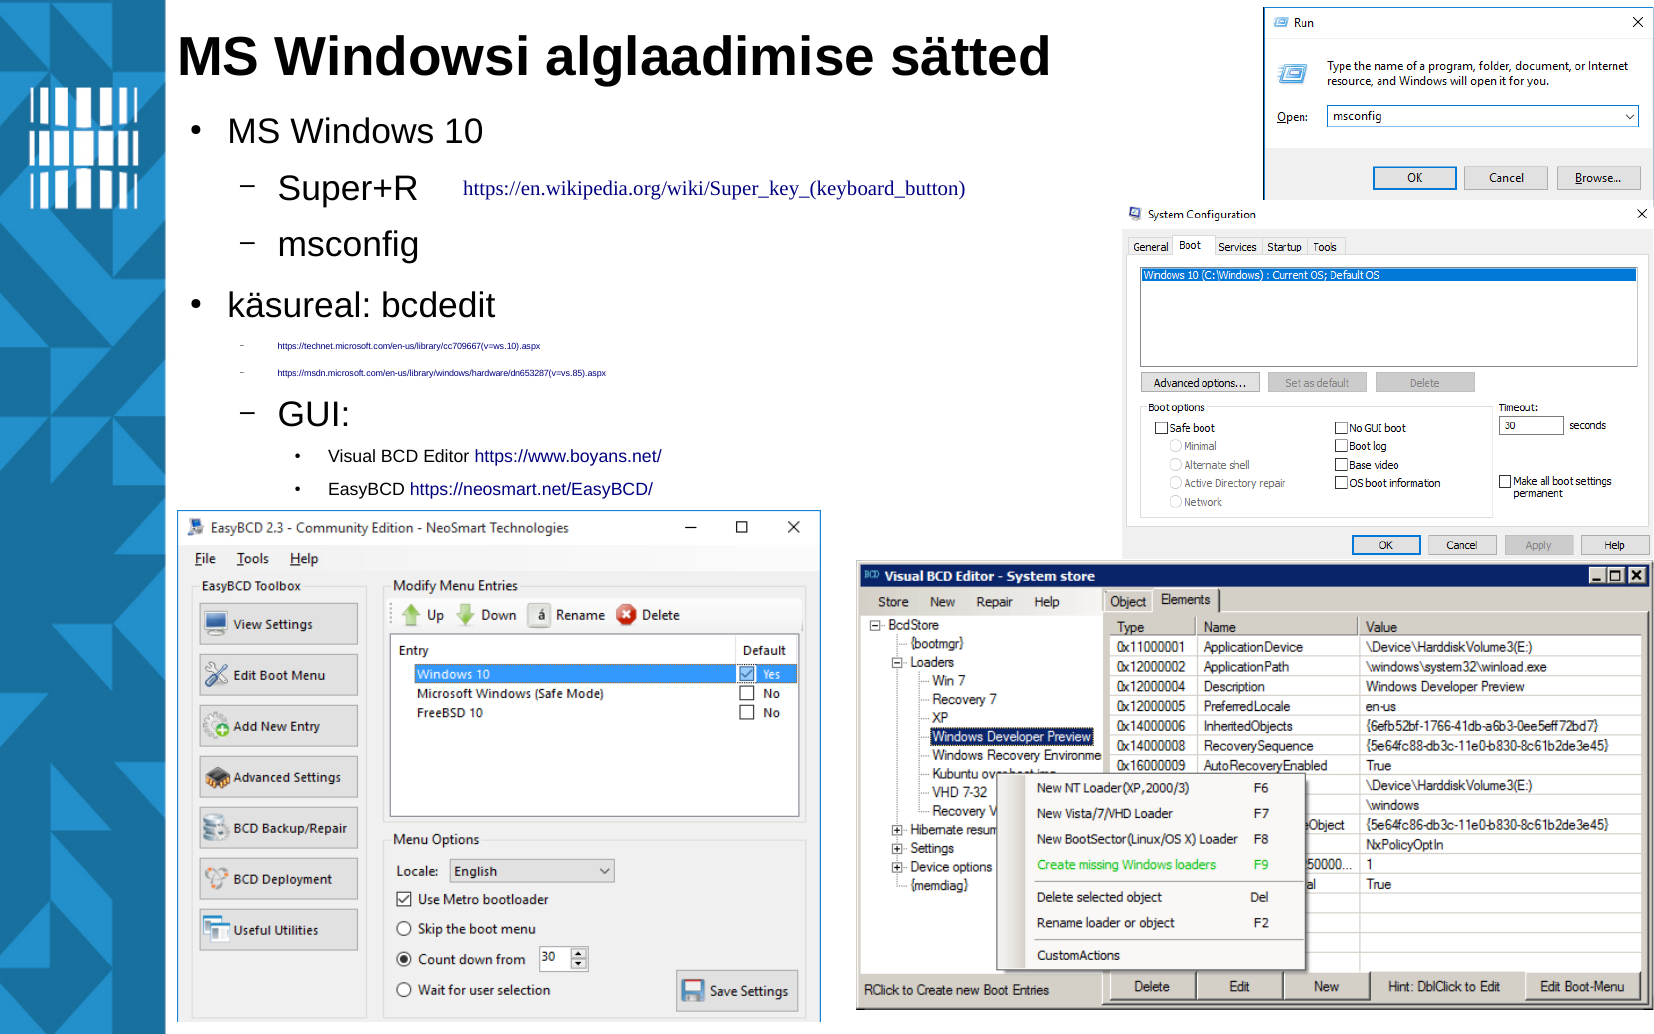

# MS Windowsi alglaadimise sätted
MS Windows 10
Super+R
msconfig
käsureal: bcdedit
https://technet.microsoft.com/en-us/library/cc709667(v=ws.10).aspx
https://msdn.microsoft.com/en-us/library/windows/hardware/dn653287(v=vs.85).aspx
GUI:
Visual BCD Editor https://www.boyans.net/
EasyBCD https://neosmart.net/EasyBCD/
https://en.wikipedia.org/wiki/Super_key_(keyboard_button)